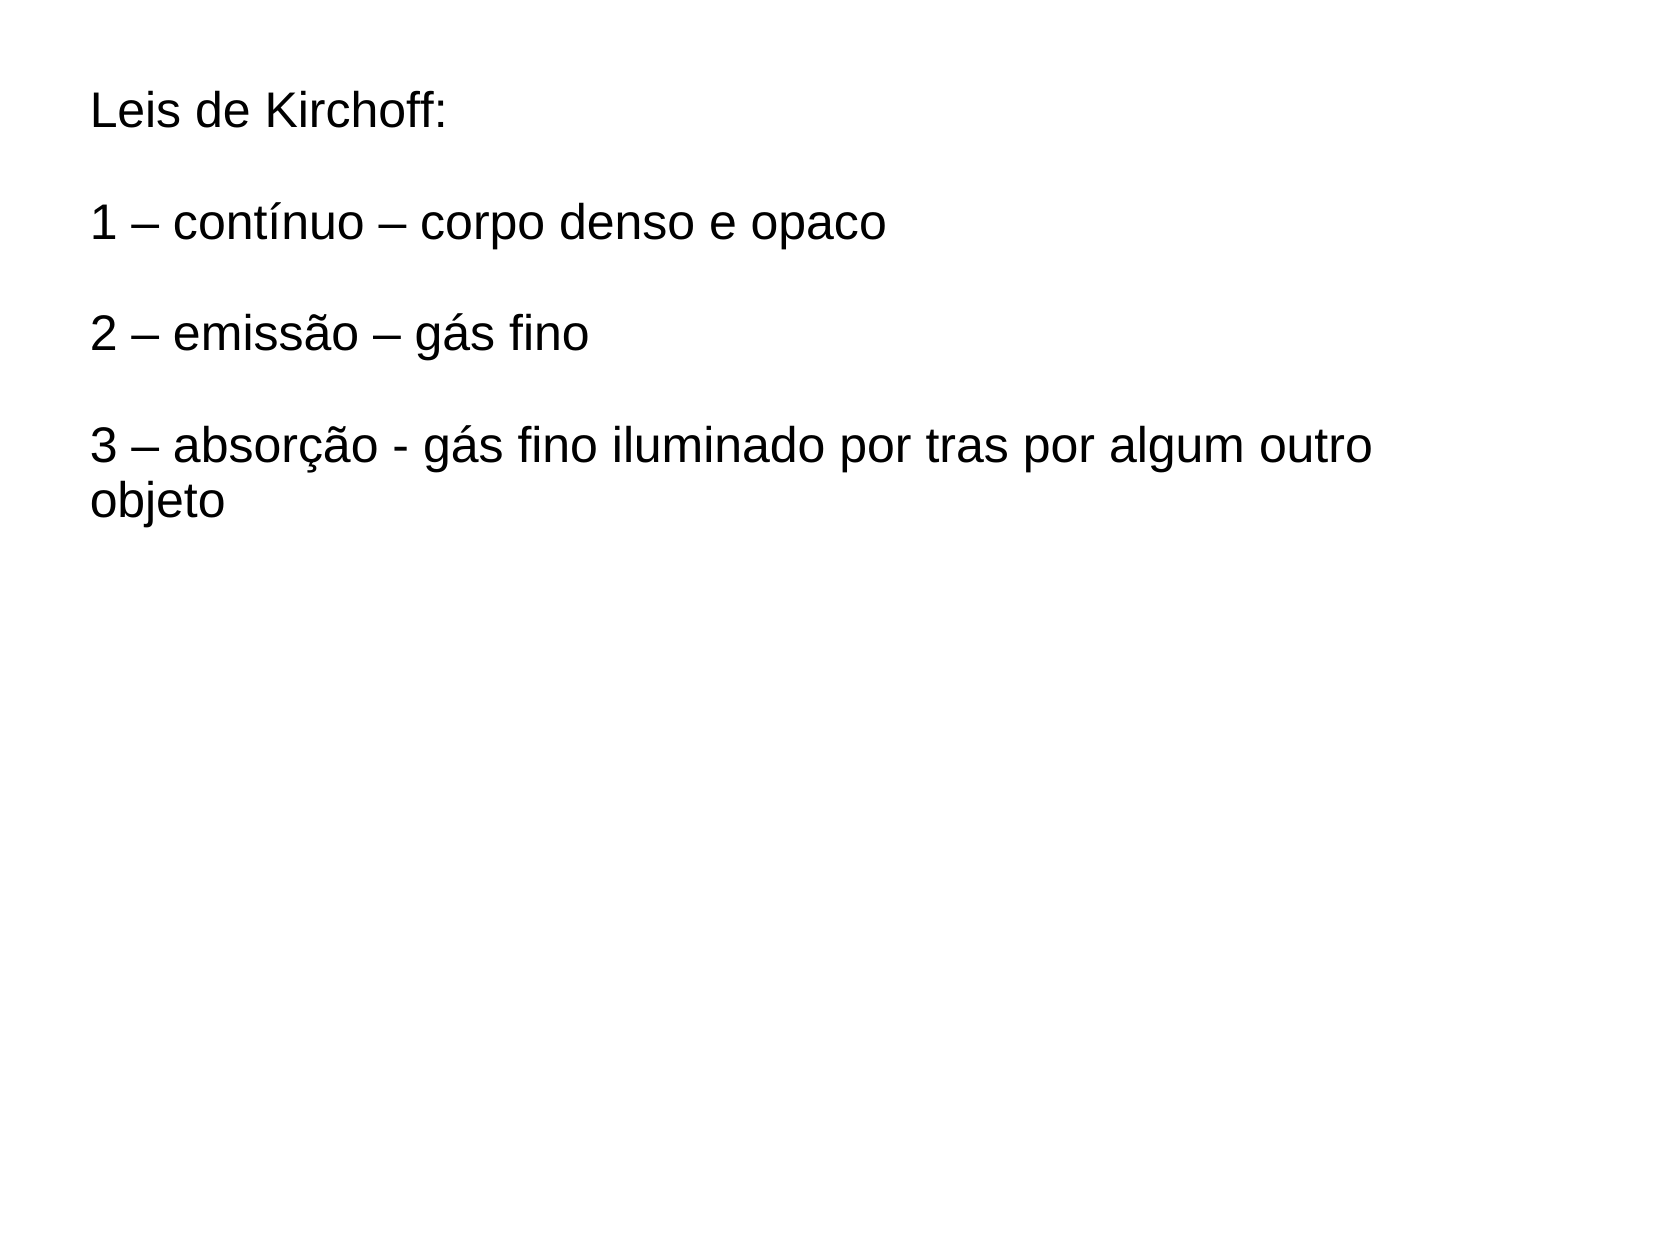

Leis de Kirchoff:
1 – contínuo – corpo denso e opaco
2 – emissão – gás fino
3 – absorção - gás fino iluminado por tras por algum outro objeto